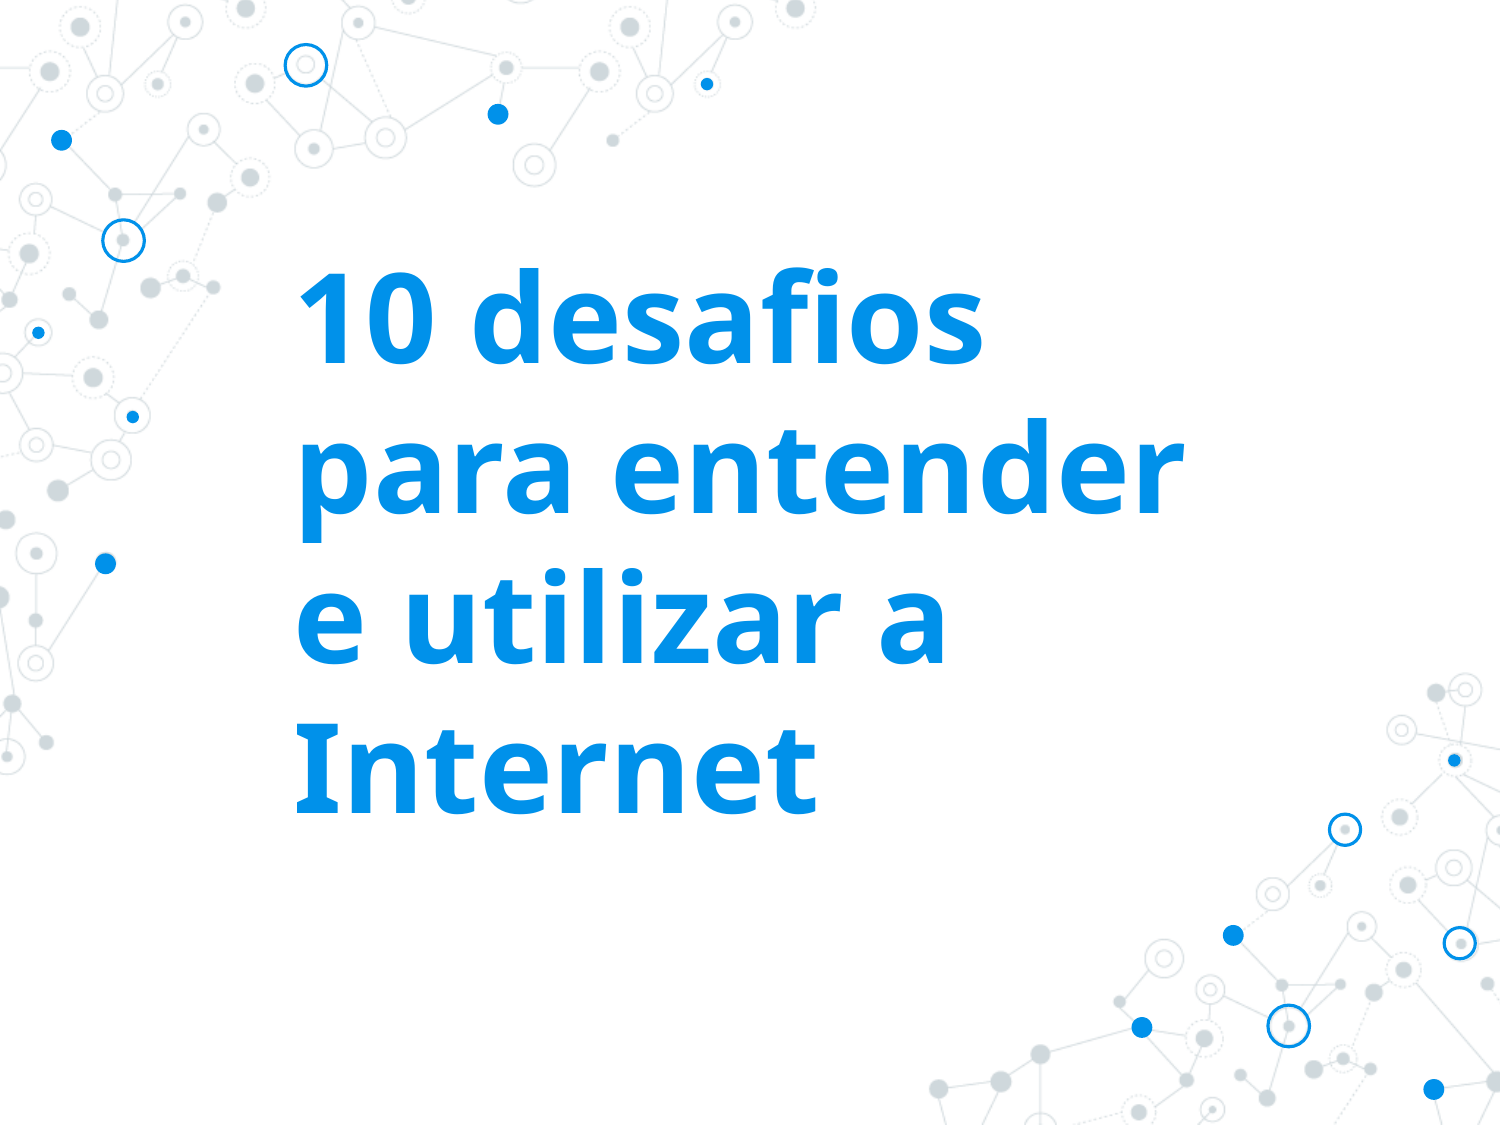

# 10 desafios para entender e utilizar a Internet